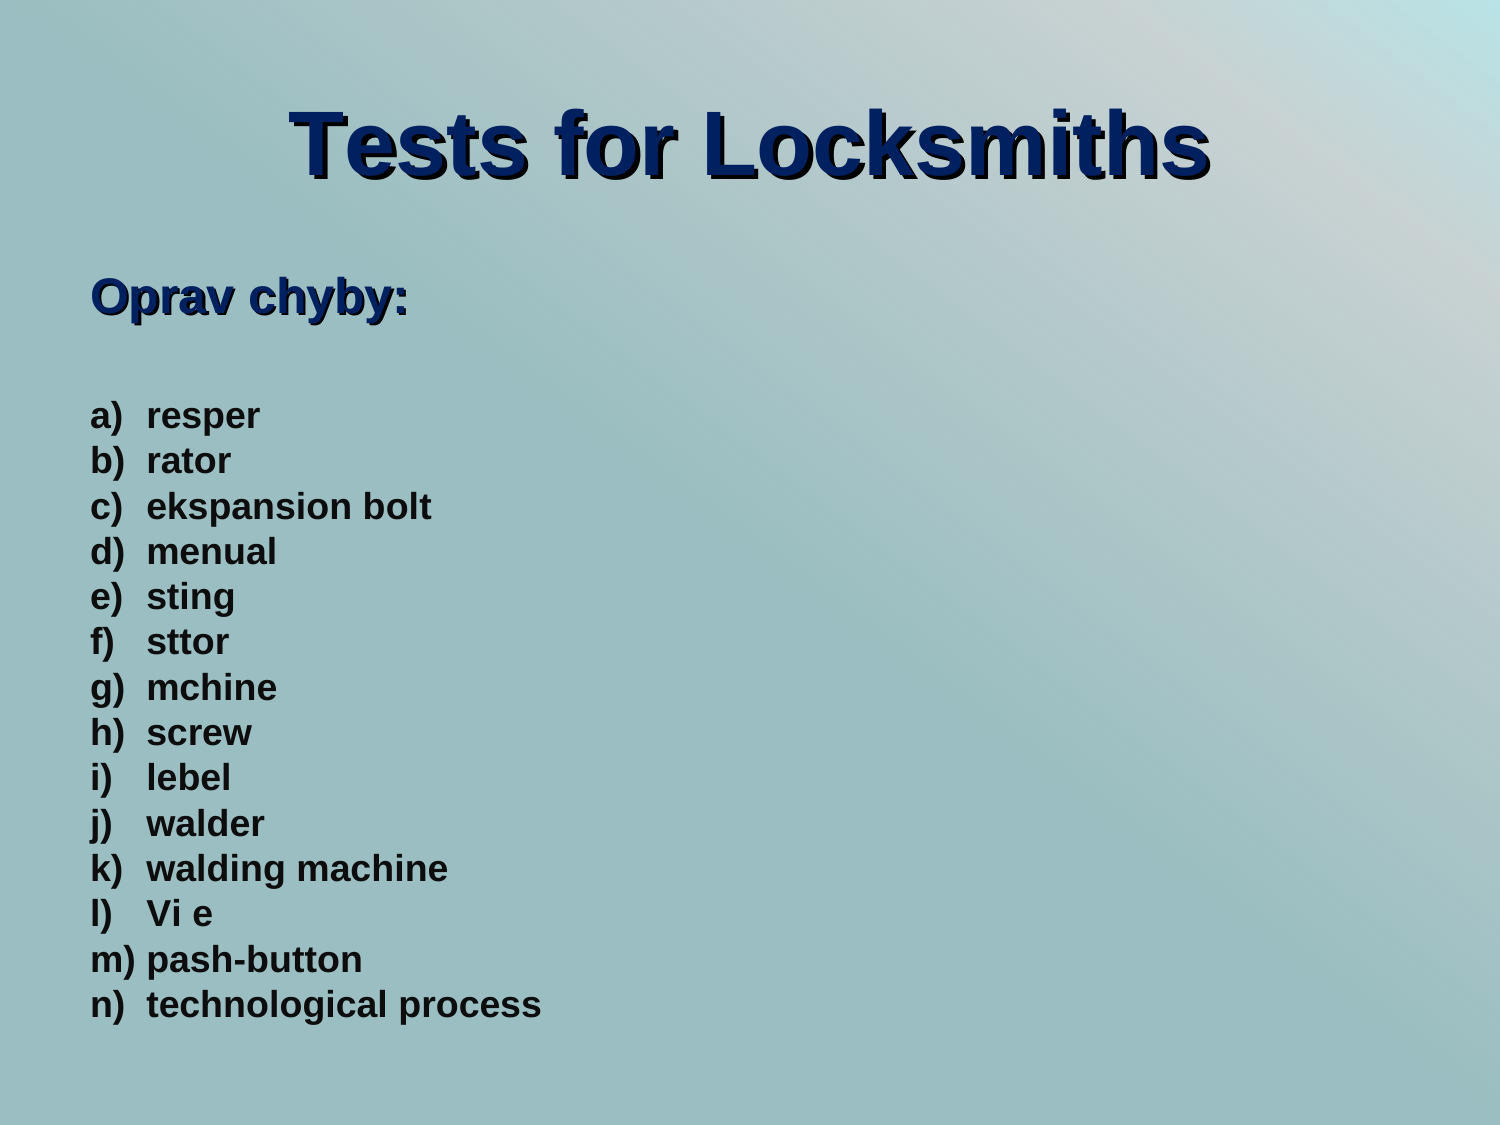

# Tests for Locksmiths
Oprav chyby:
resper
rator
ekspansion bolt
menual
sting
sttor
mchine
screw
lebel
walder
walding machine
Vi e
pash-button
technological process